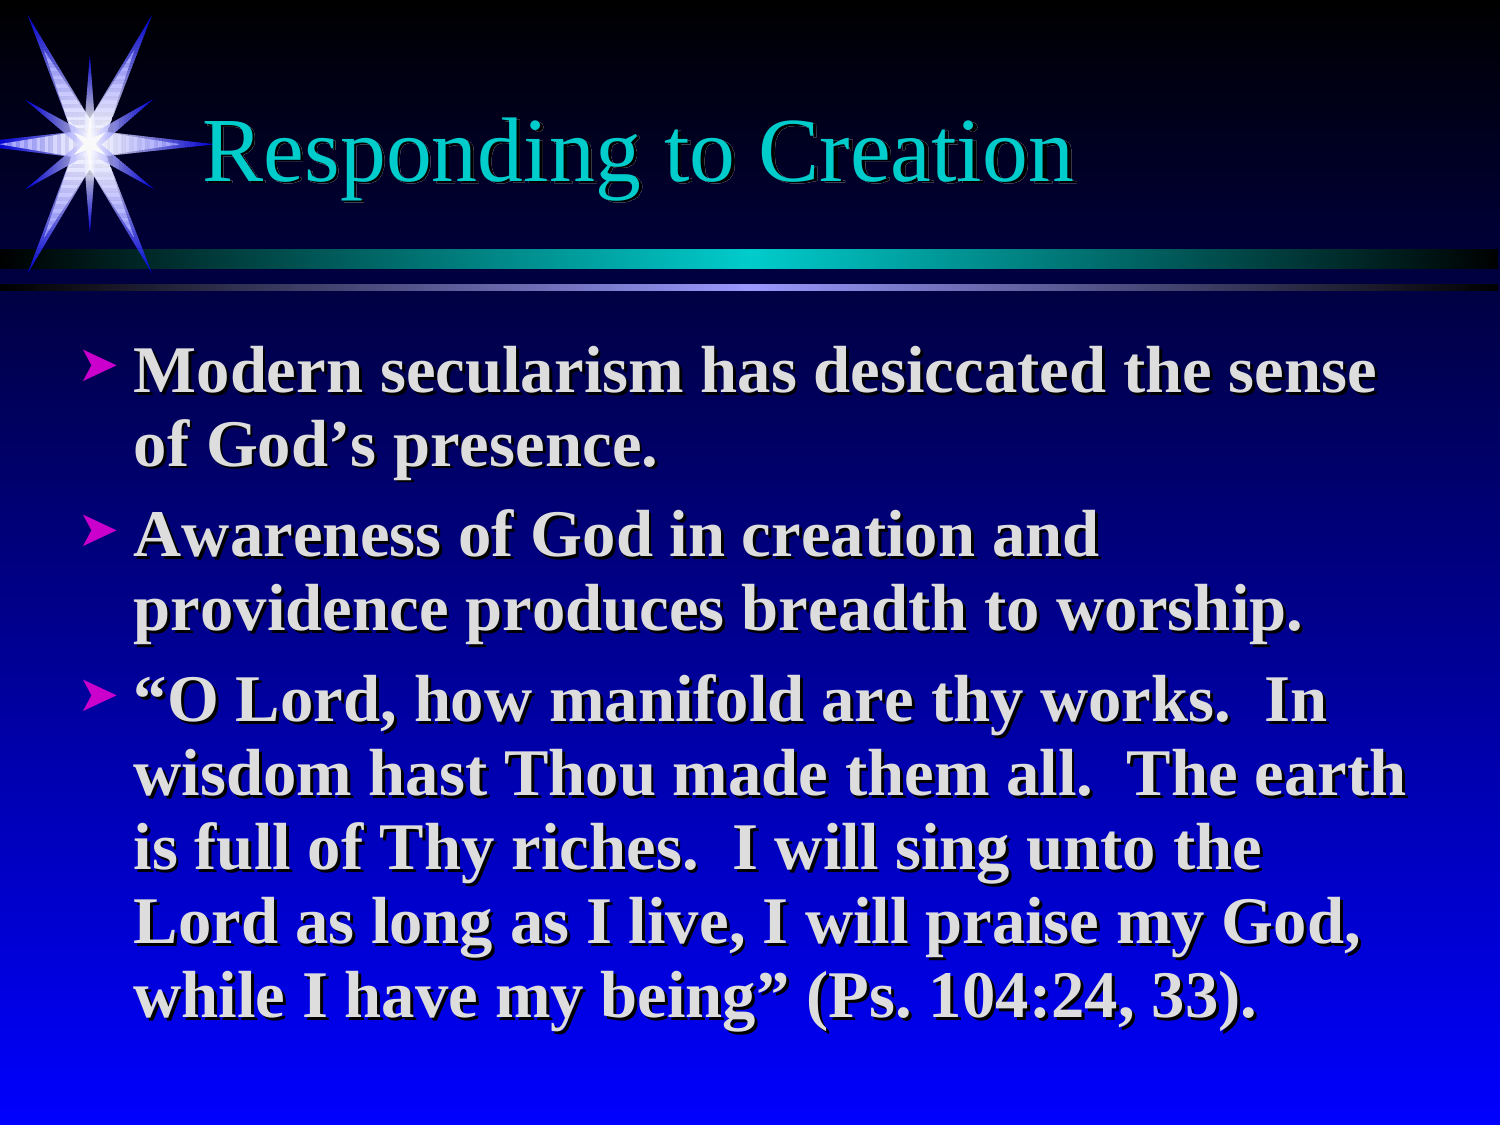

# Responding to Creation
Modern secularism has desiccated the sense of God’s presence.
Awareness of God in creation and providence produces breadth to worship.
“O Lord, how manifold are thy works. In wisdom hast Thou made them all. The earth is full of Thy riches. I will sing unto the Lord as long as I live, I will praise my God, while I have my being” (Ps. 104:24, 33).